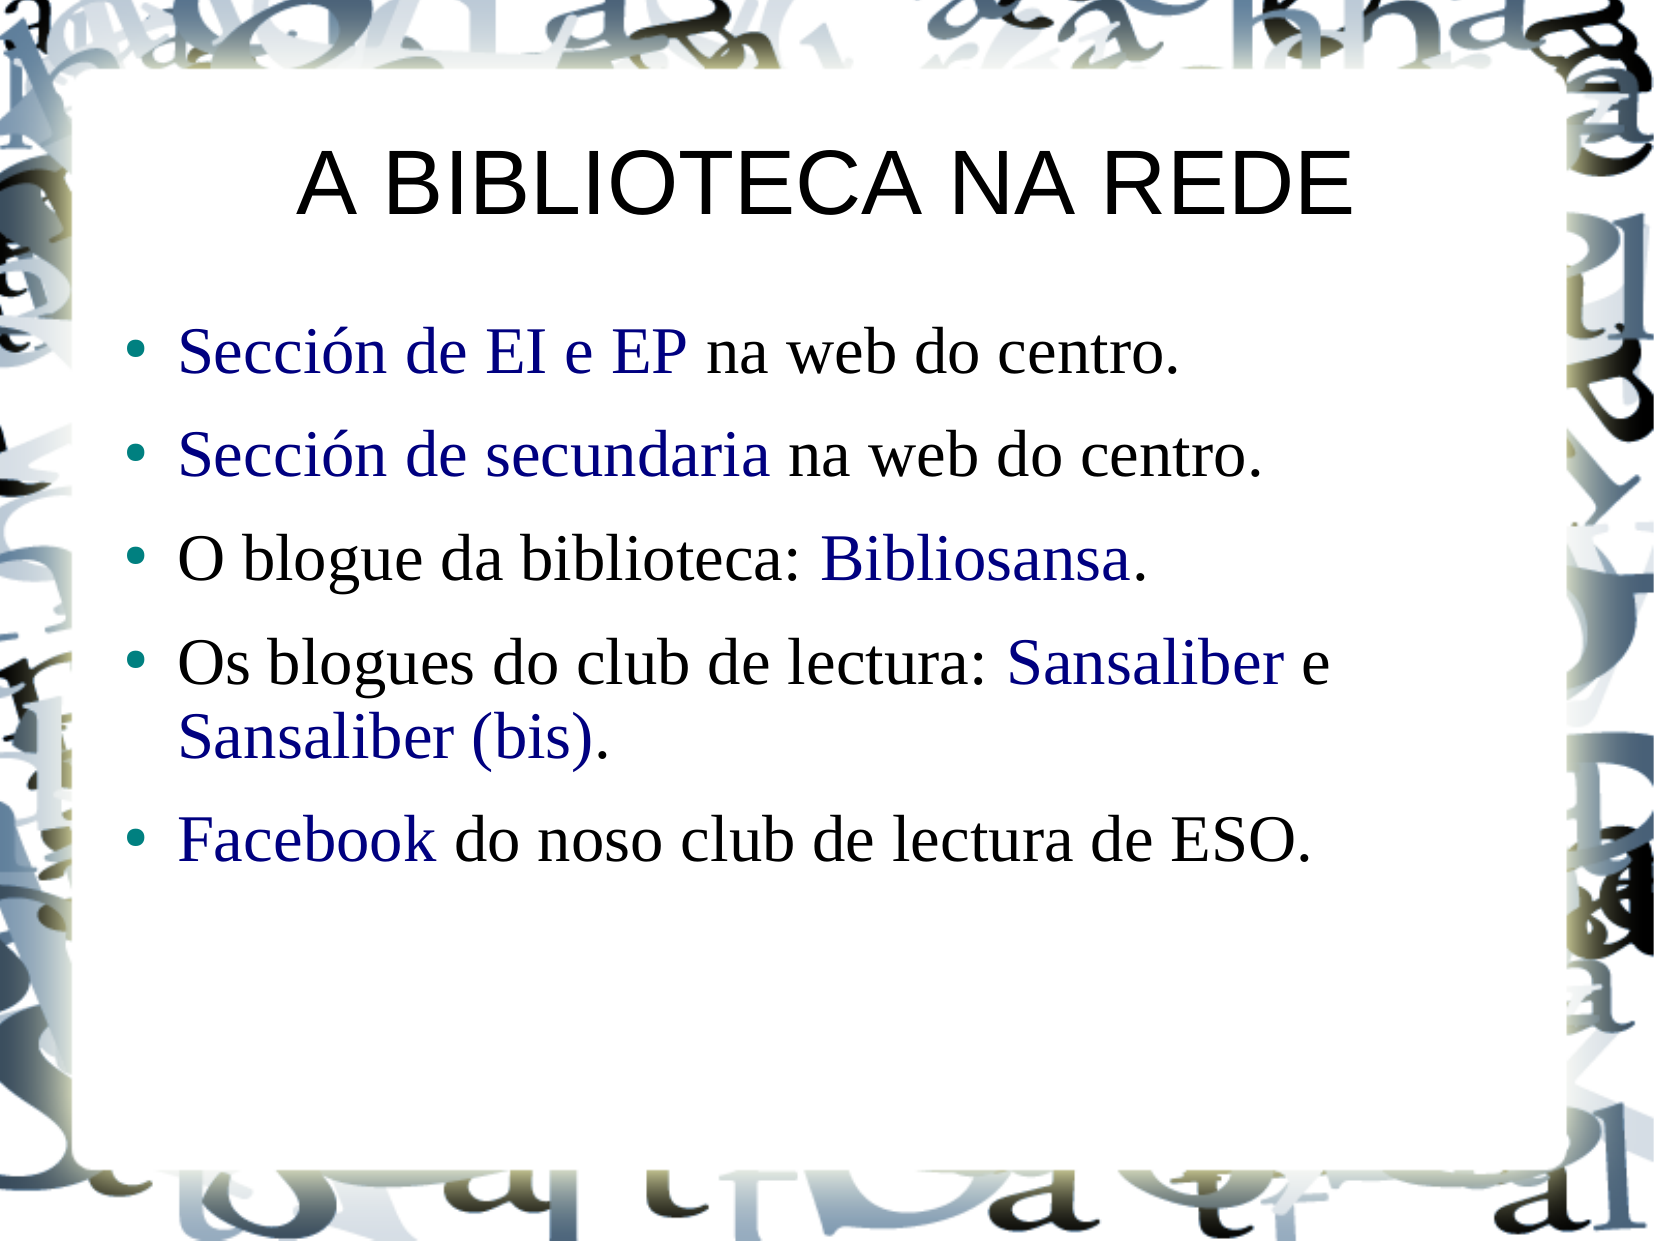

# A BIBLIOTECA NA REDE
Sección de EI e EP na web do centro.
Sección de secundaria na web do centro.
O blogue da biblioteca: Bibliosansa.
Os blogues do club de lectura: Sansaliber e Sansaliber (bis).
Facebook do noso club de lectura de ESO.